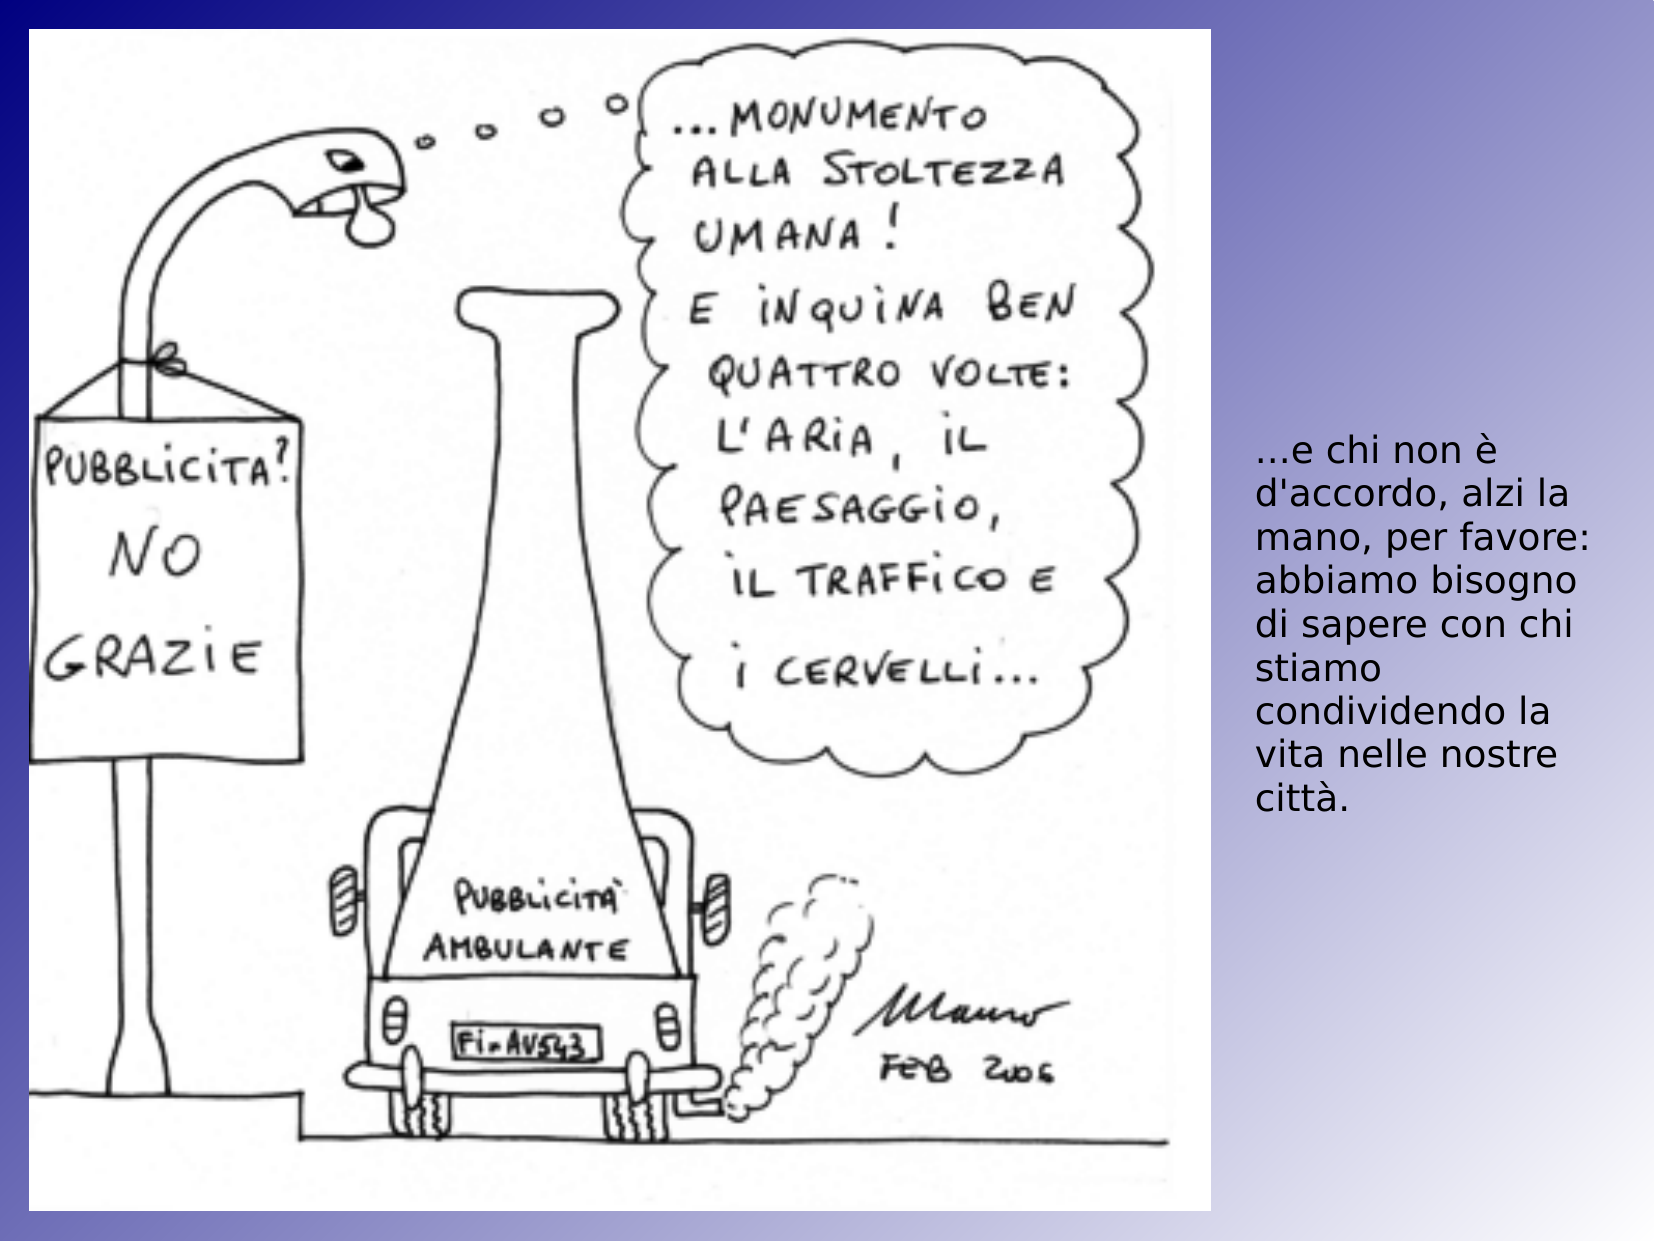

...e chi non è d'accordo, alzi la mano, per favore: abbiamo bisogno di sapere con chi stiamo condividendo la vita nelle nostre città.